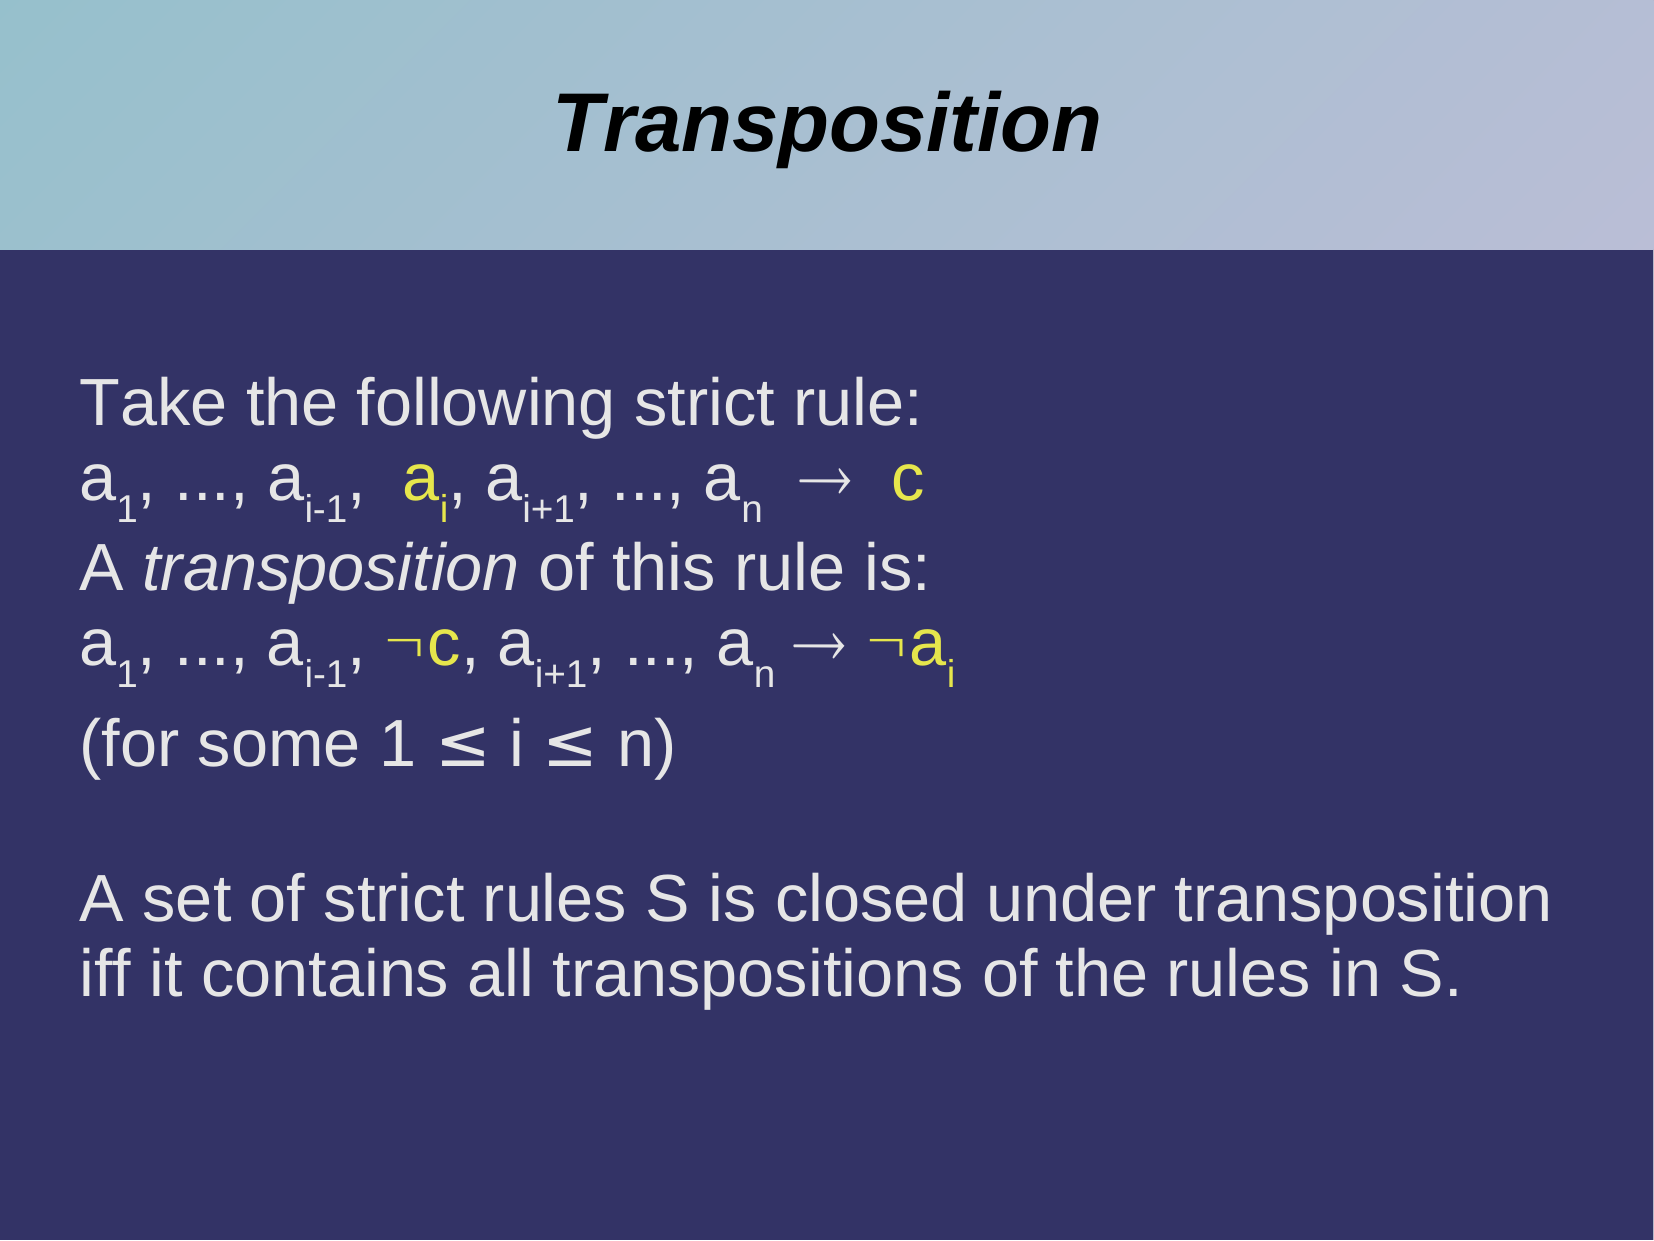

# Transposition
Take the following strict rule:
a1, ..., ai-1, ai, ai+1, ..., an  c
A transposition of this rule is:
a1, ..., ai-1, ¬c, ai+1, ..., an  ¬ai
(for some 1 ≤ i ≤ n)
A set of strict rules S is closed under transposition
iff it contains all transpositions of the rules in S.